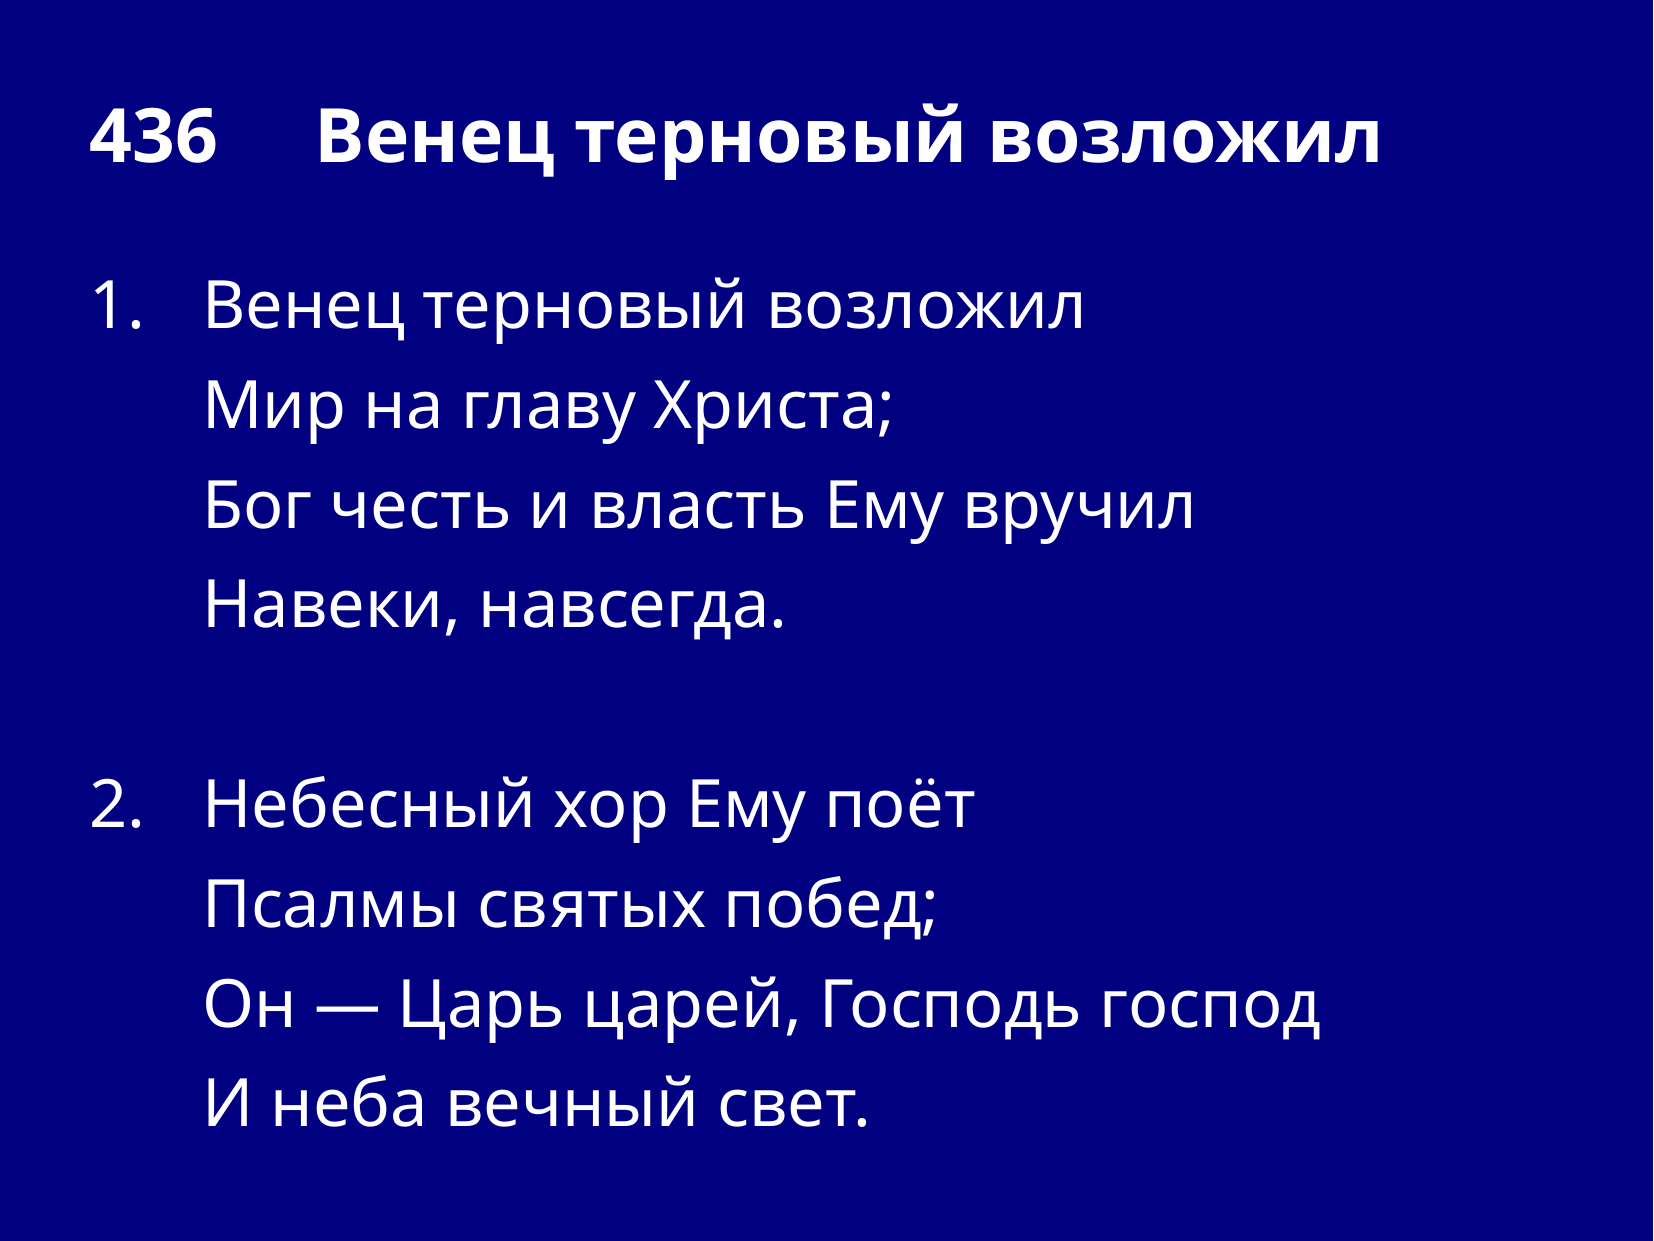

436	Венец терновый возложил
1.	Венец терновый возложил
	Мир на главу Христа;
	Бог честь и власть Ему вручил
	Навеки, навсегда.
2.	Небесный хор Ему поёт
	Псалмы святых побед;
	Он — Царь царей, Господь господ
	И неба вечный свет.